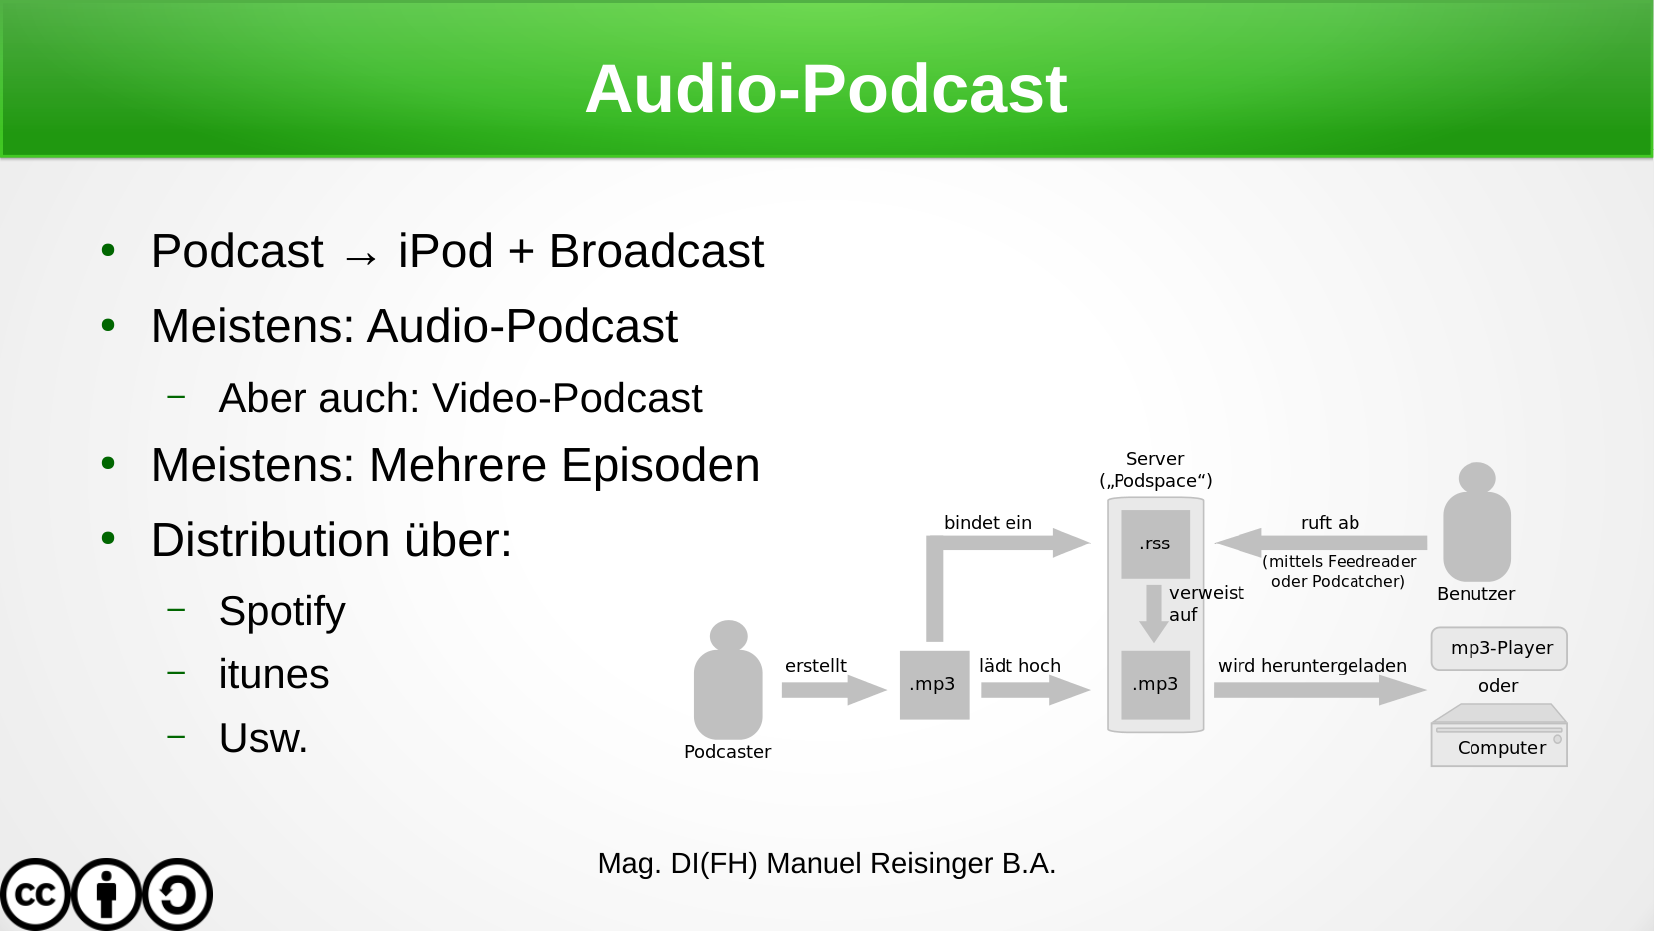

# Audio-Podcast
Podcast → iPod + Broadcast
Meistens: Audio-Podcast
Aber auch: Video-Podcast
Meistens: Mehrere Episoden
Distribution über:
Spotify
itunes
Usw.